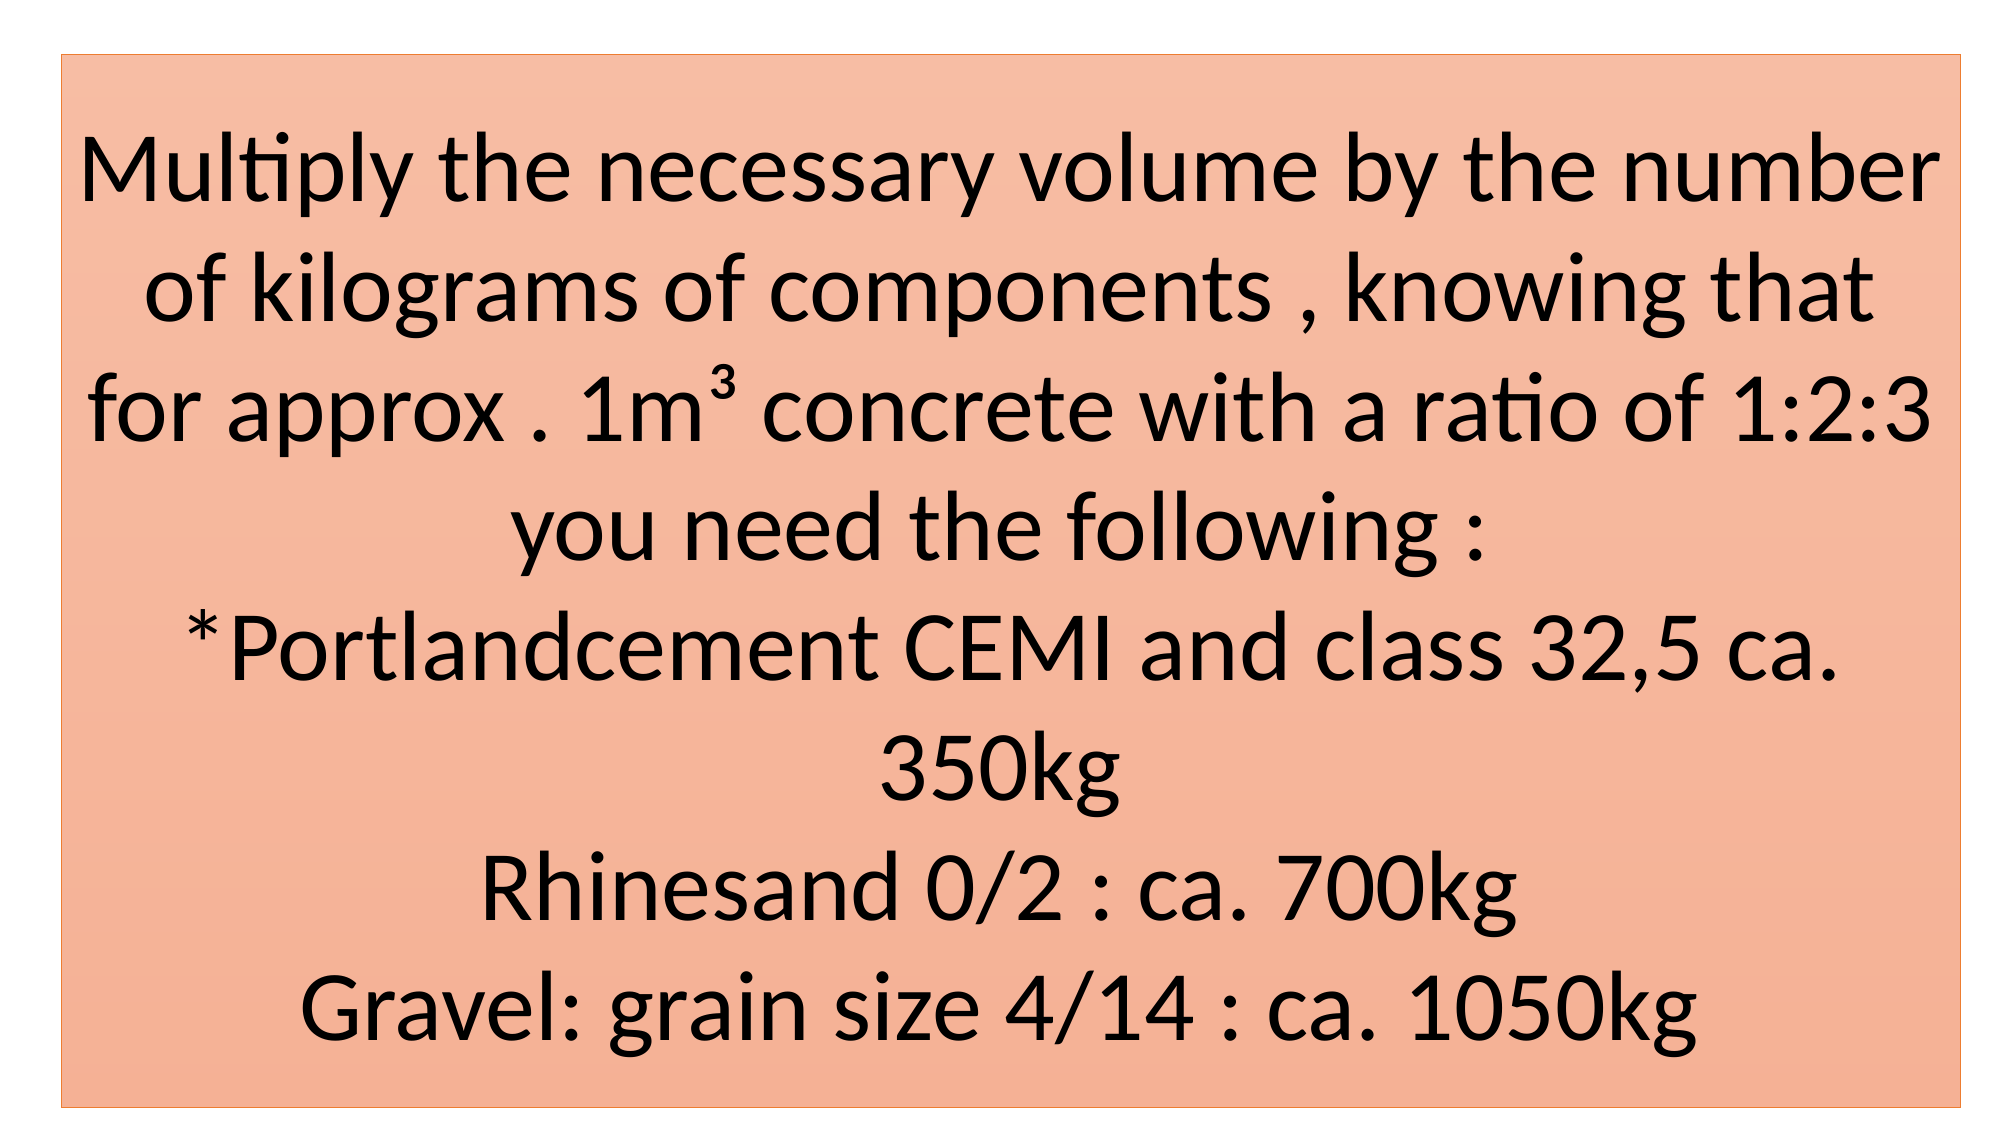

Multiply the necessary volume by the number of kilograms of components , knowing that for approx . 1m³ concrete with a ratio of 1:2:3 you need the following :
*Portlandcement CEMI and class 32,5 ca. 350kg
Rhinesand 0/2 : ca. 700kg
Gravel: grain size 4/14 : ca. 1050kg